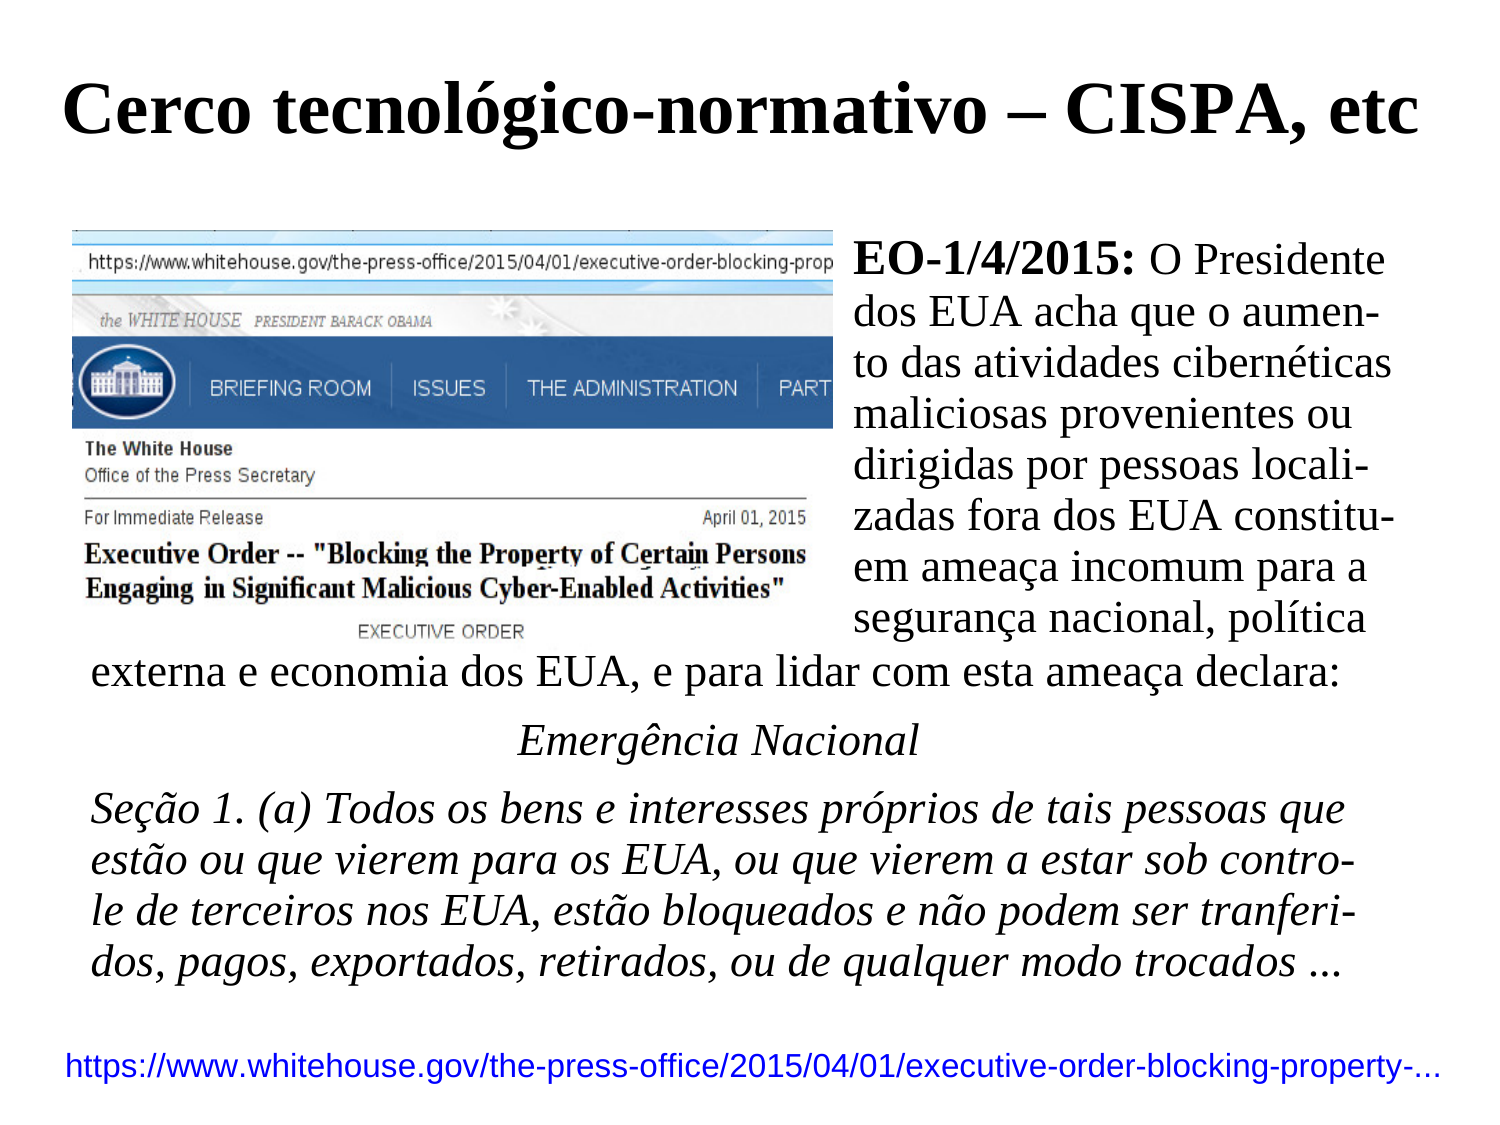

# Cerco tecnológico-normativo – CISPA, etc
EO-1/4/2015: O Presidente
dos EUA acha que o aumen-
to das atividades cibernéticas
maliciosas provenientes ou
dirigidas por pessoas locali-
zadas fora dos EUA constitu-
em ameaça incomum para a
segurança nacional, política
externa e economia dos EUA, e para lidar com esta ameaça declara:
Emergência Nacional
Seção 1. (a) Todos os bens e interesses próprios de tais pessoas que
estão ou que vierem para os EUA, ou que vierem a estar sob contro-
le de terceiros nos EUA, estão bloqueados e não podem ser tranferi-
dos, pagos, exportados, retirados, ou de qualquer modo trocados ...
https://www.whitehouse.gov/the-press-office/2015/04/01/executive-order-blocking-property-...